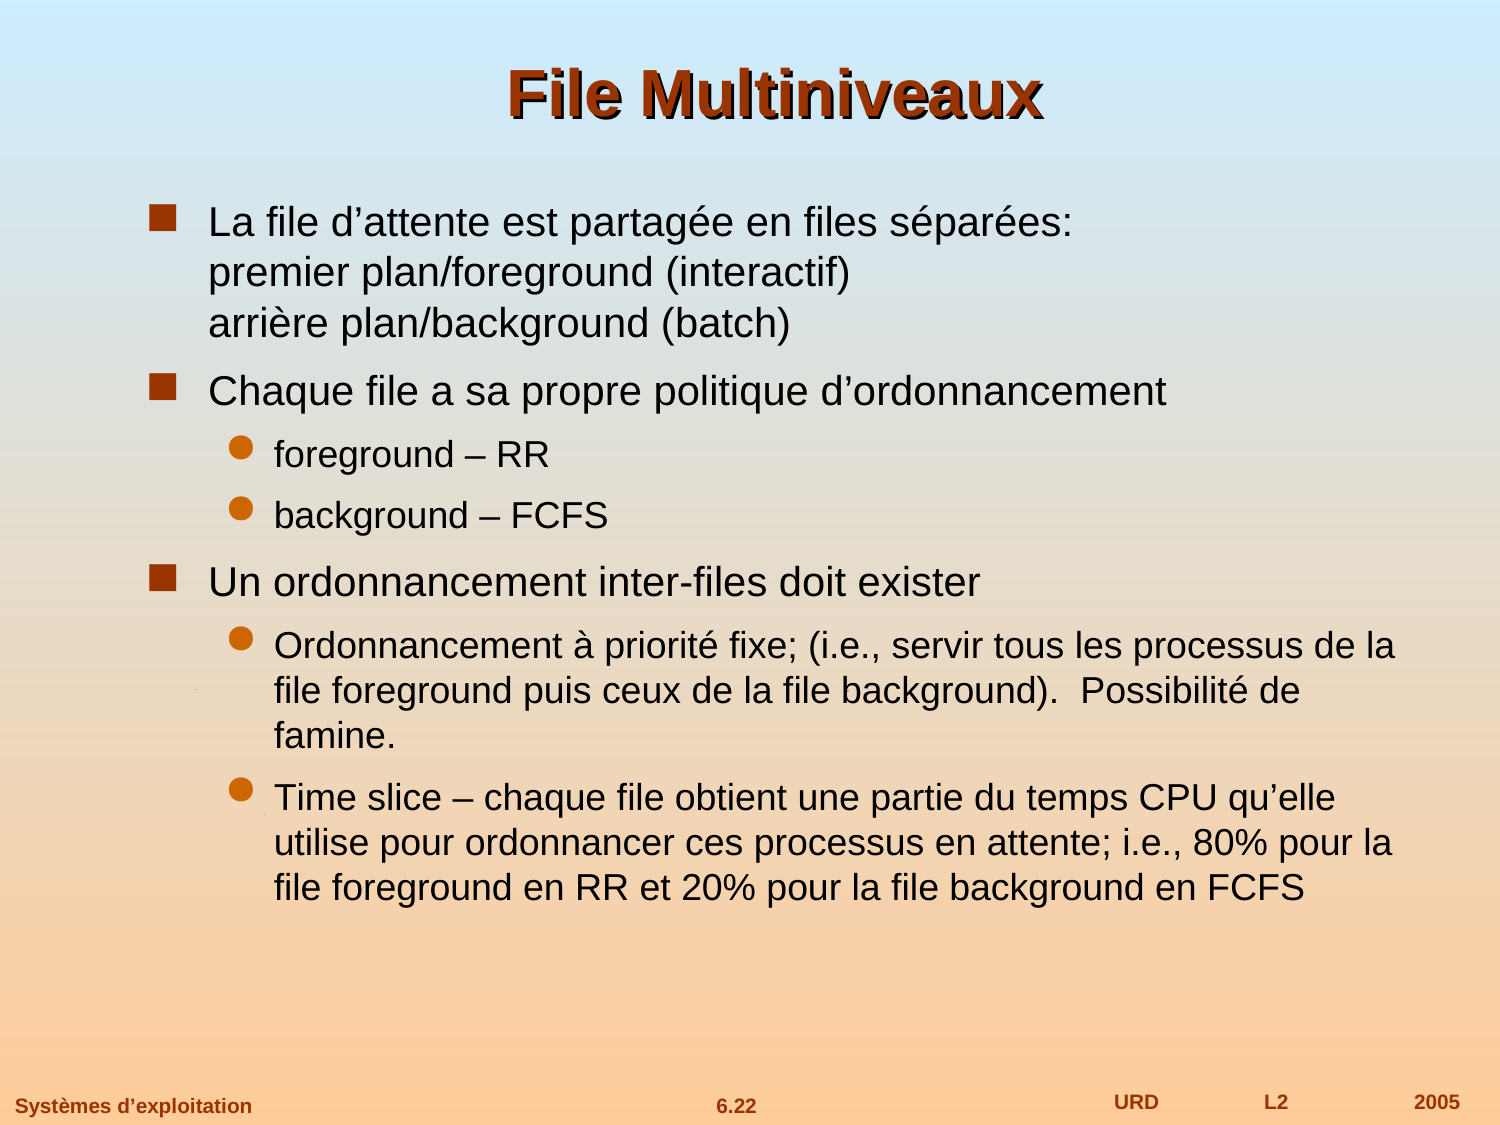

# File Multiniveaux
La file d’attente est partagée en files séparées:
premier plan/foreground (interactif)
arrière plan/background (batch)
Chaque file a sa propre politique d’ordonnancement
foreground – RR
background – FCFS
Un ordonnancement inter-files doit exister
Ordonnancement à priorité fixe; (i.e., servir tous les processus de la file foreground puis ceux de la file background). Possibilité de famine.
Time slice – chaque file obtient une partie du temps CPU qu’elle utilise pour ordonnancer ces processus en attente; i.e., 80% pour la file foreground en RR et 20% pour la file background en FCFS